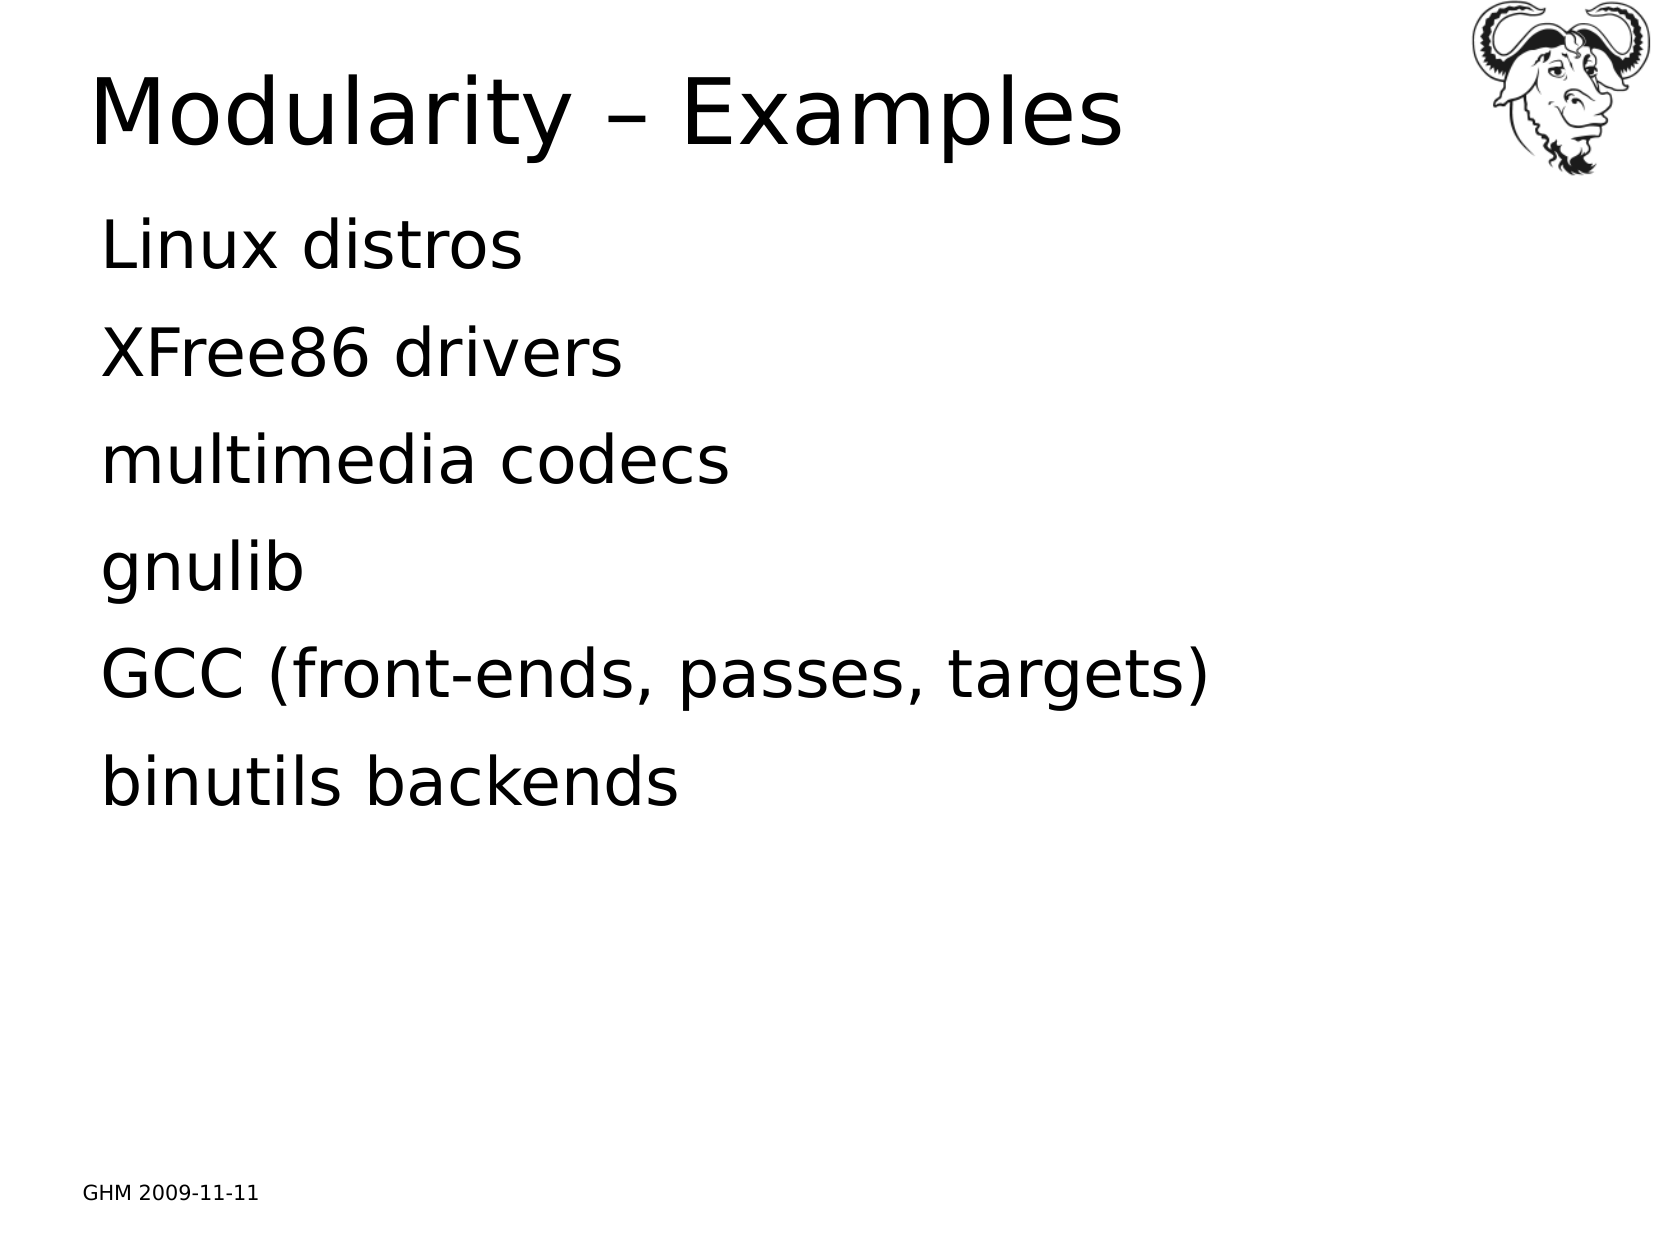

# Modularity – Examples
Linux distros
XFree86 drivers
multimedia codecs
gnulib
GCC (front-ends, passes, targets)
binutils backends